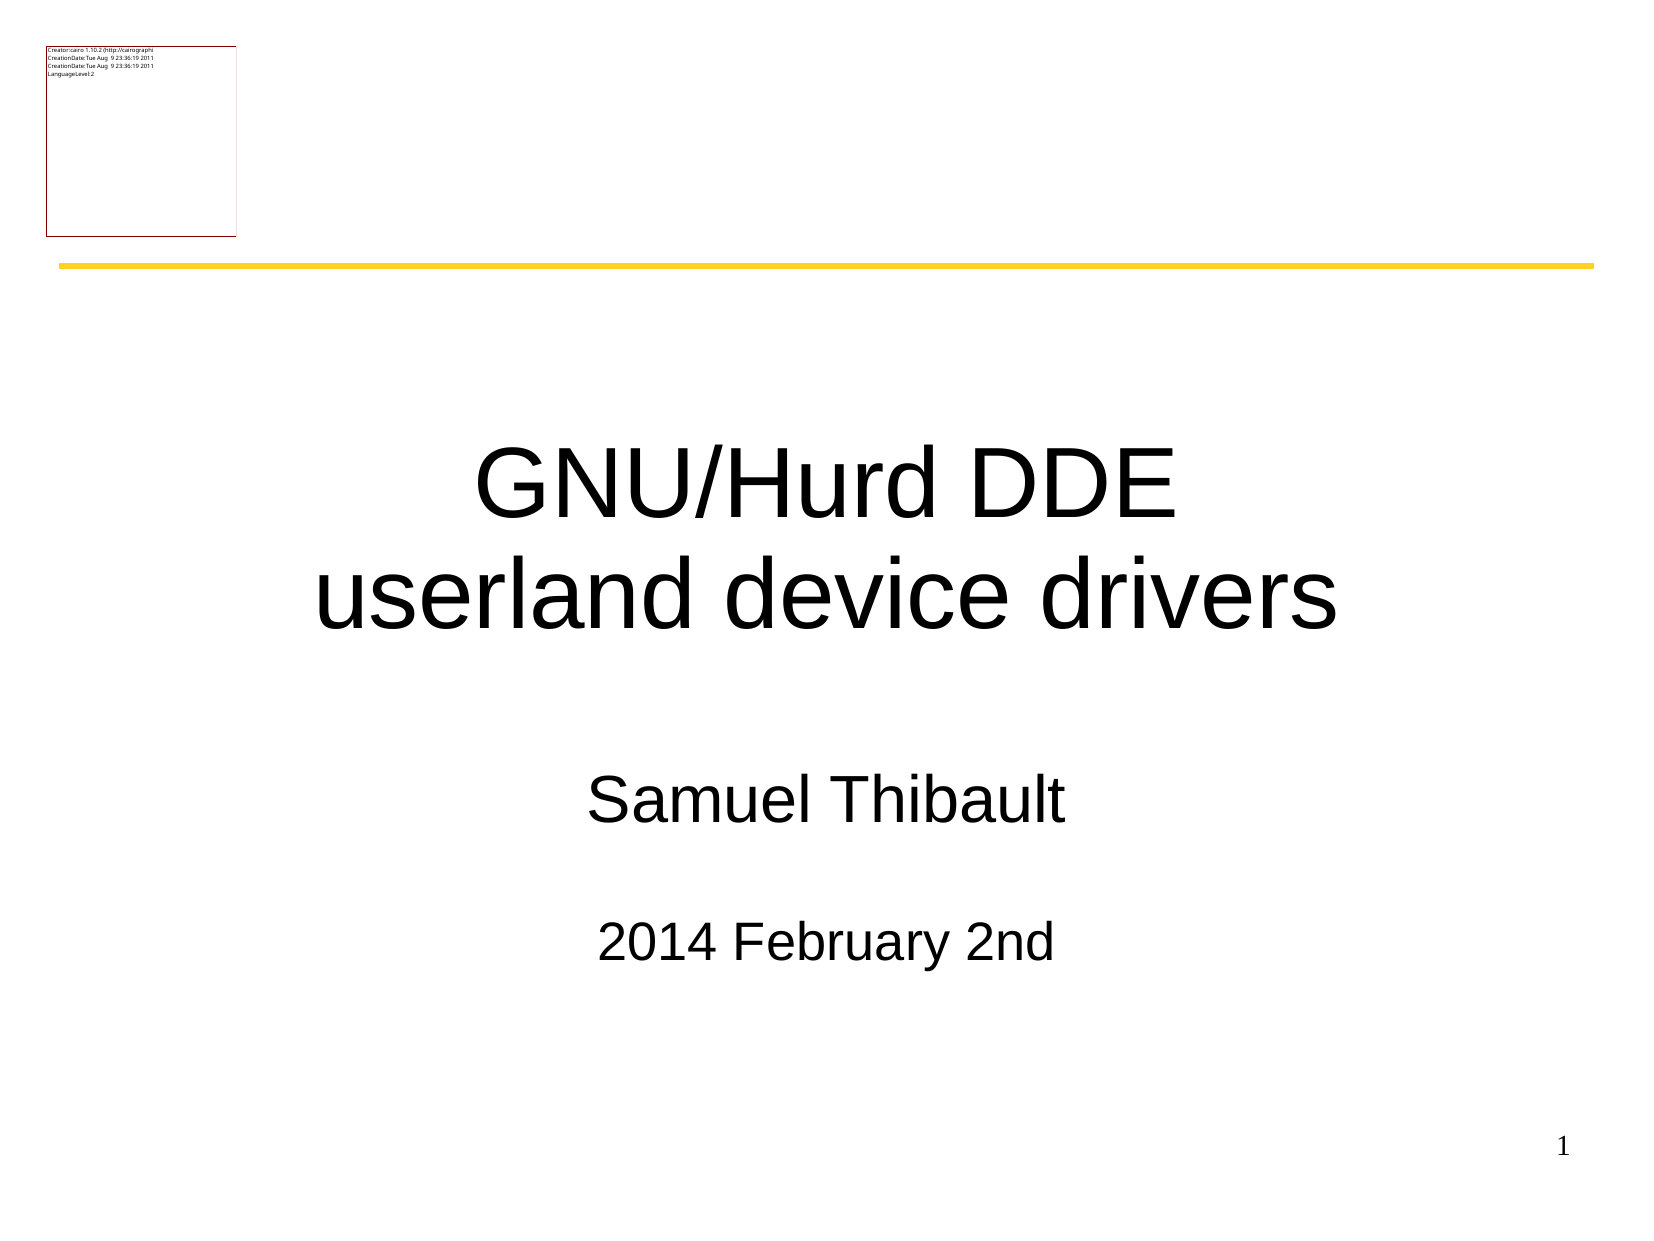

# GNU/Hurd DDE
userland device drivers
Samuel Thibault
2014 February 2nd
1